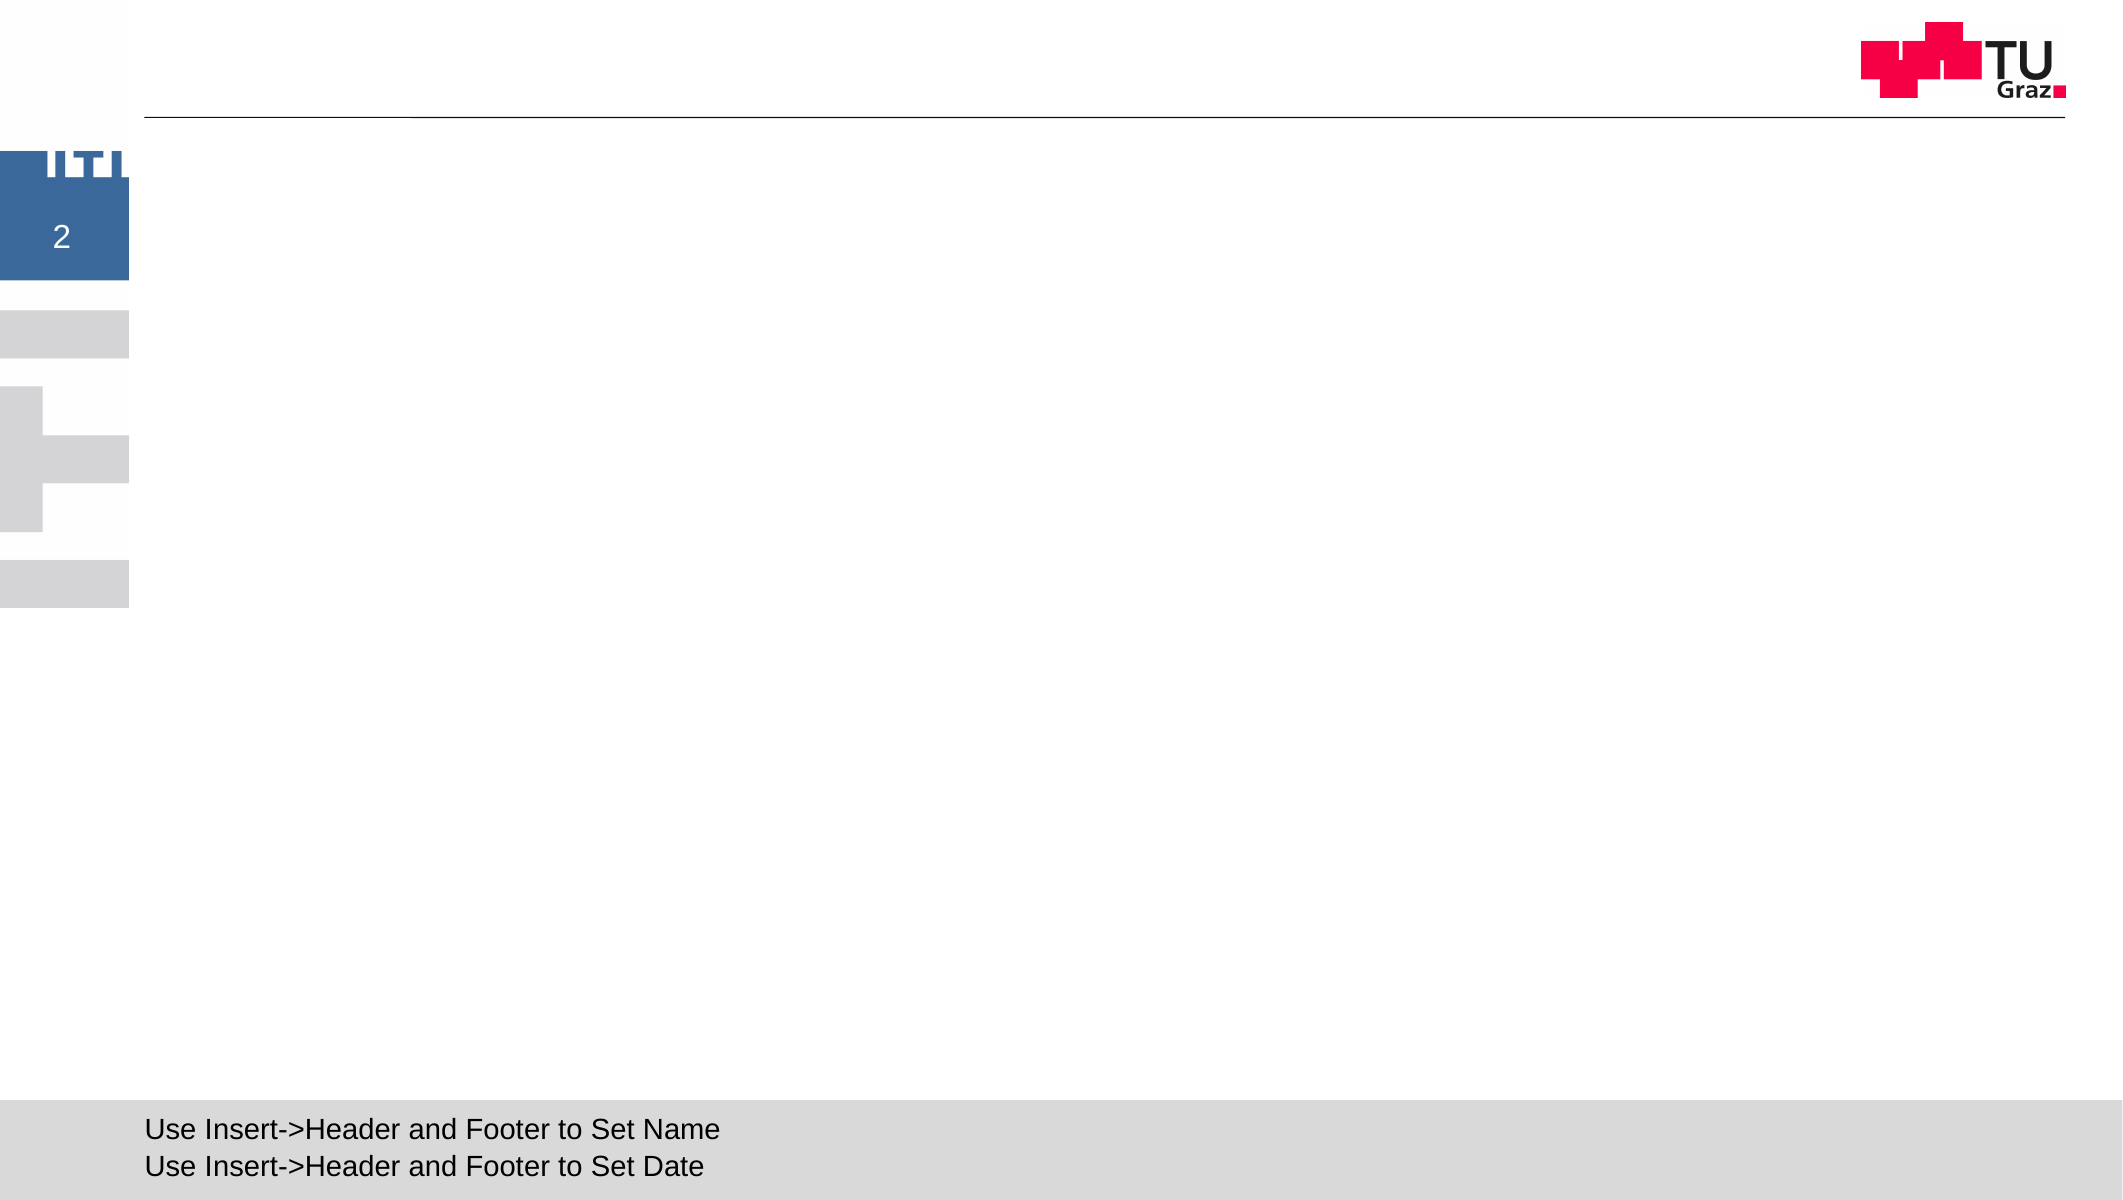

#
Use Insert->Header and Footer to Set Name
Use Insert->Header and Footer to Set Date